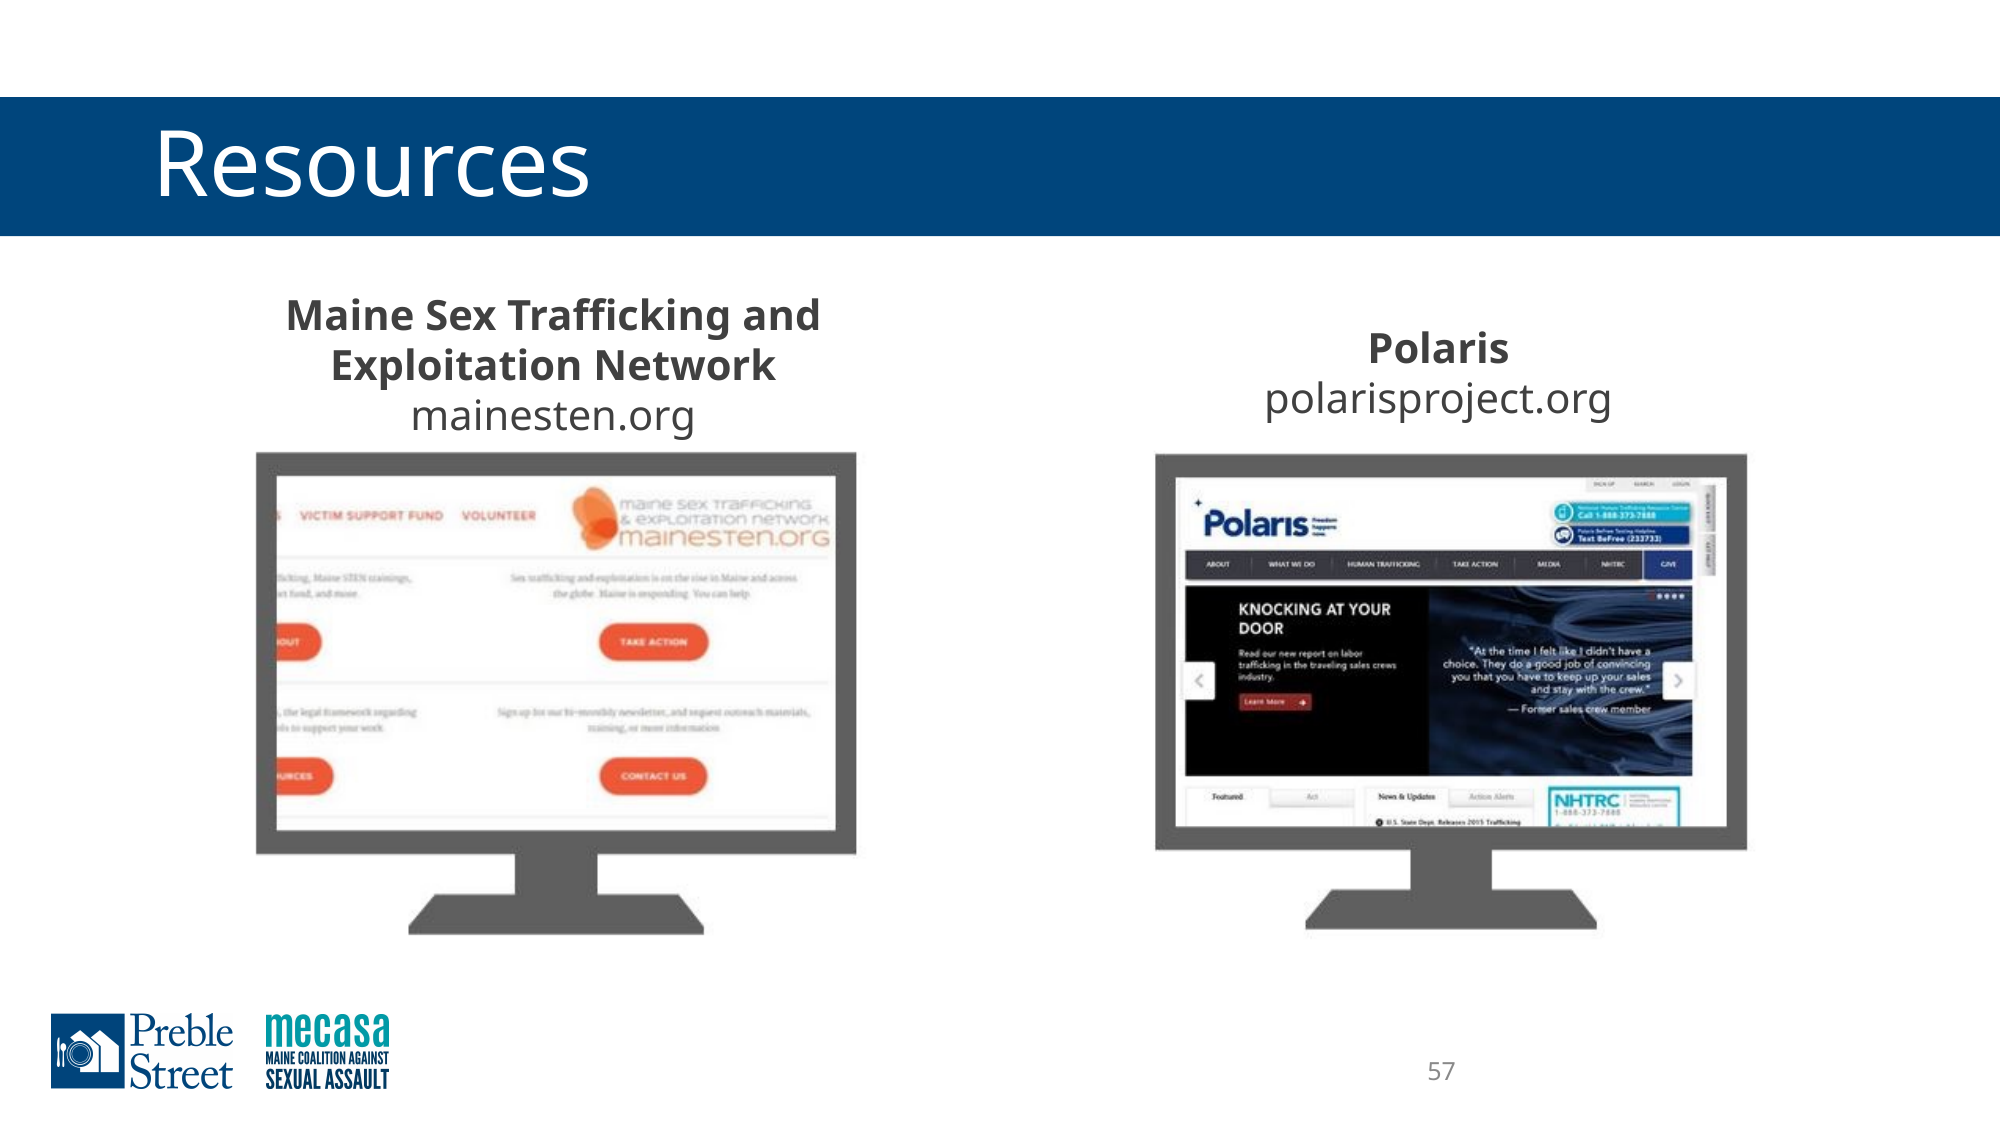

# Resources
Maine Sex Trafficking and Exploitation Network
mainesten.org
Polaris
polarisproject.org
56